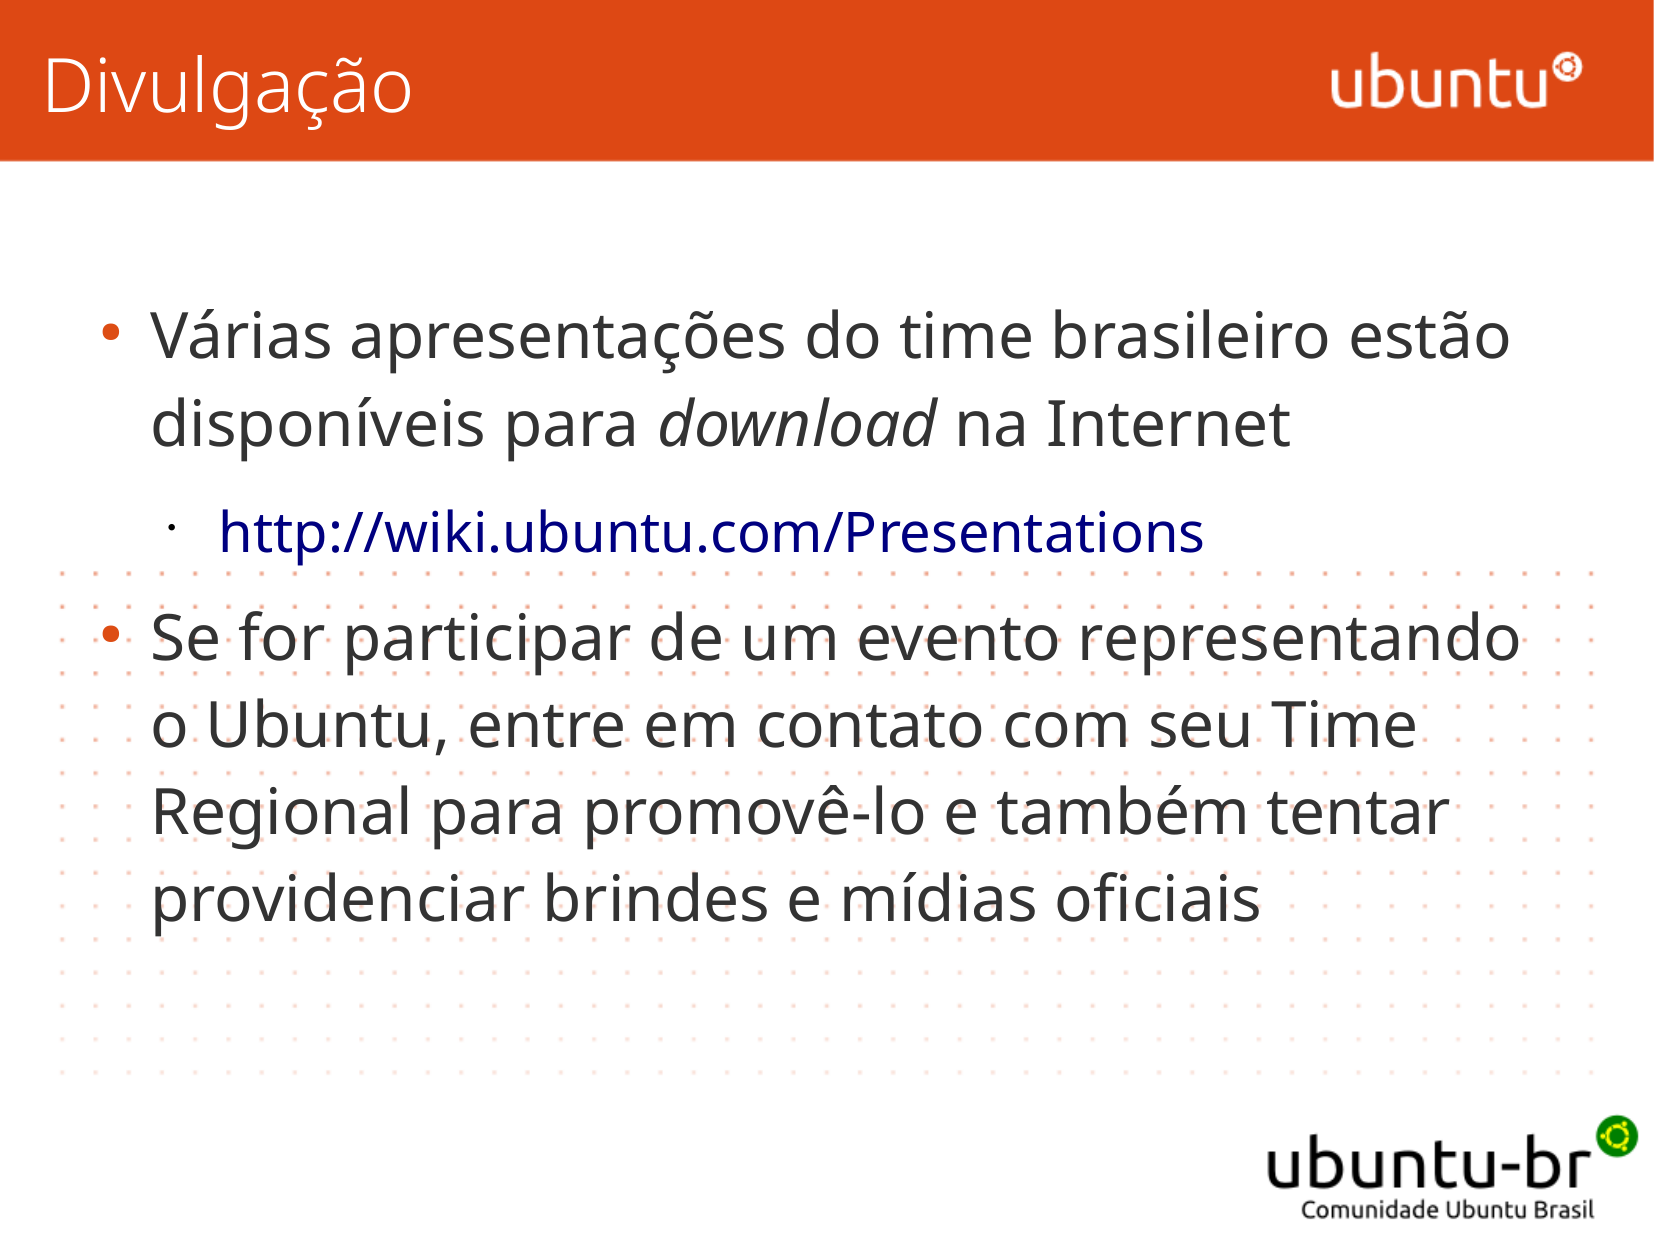

# Divulgação
Várias apresentações do time brasileiro estão disponíveis para download na Internet
http://wiki.ubuntu.com/Presentations
Se for participar de um evento representando o Ubuntu, entre em contato com seu Time Regional para promovê-lo e também tentar providenciar brindes e mídias oficiais